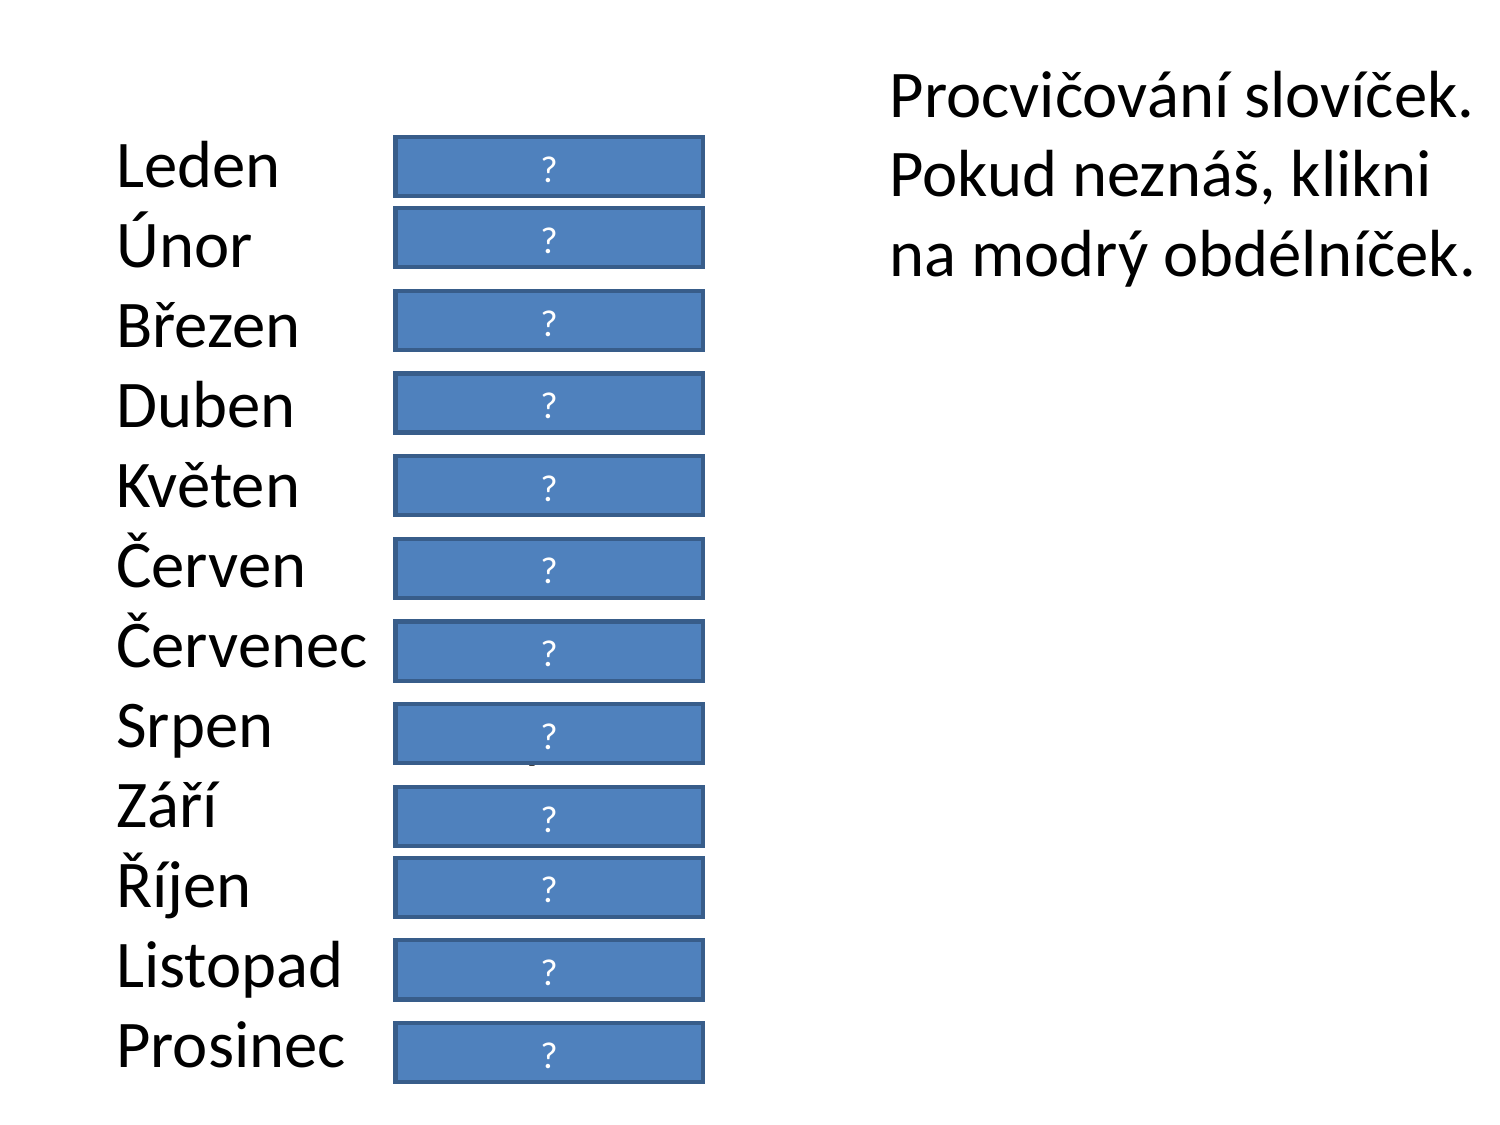

Procvičování slovíček.
Pokud neznáš, klikni
na modrý obdélníček.
Leden
Únor
Březen
Duben
Květen
Červen
Červenec
Srpen
Září
Říjen
Listopad
Prosinec
янвáрь
феврáль
март
апрéль
май
июнь
июль
áвгуст
сентябрь
октябрь
ноябрь
декáбрь
?
?
?
?
?
´
?
´
?
?
´
?
´
?
´
?
?